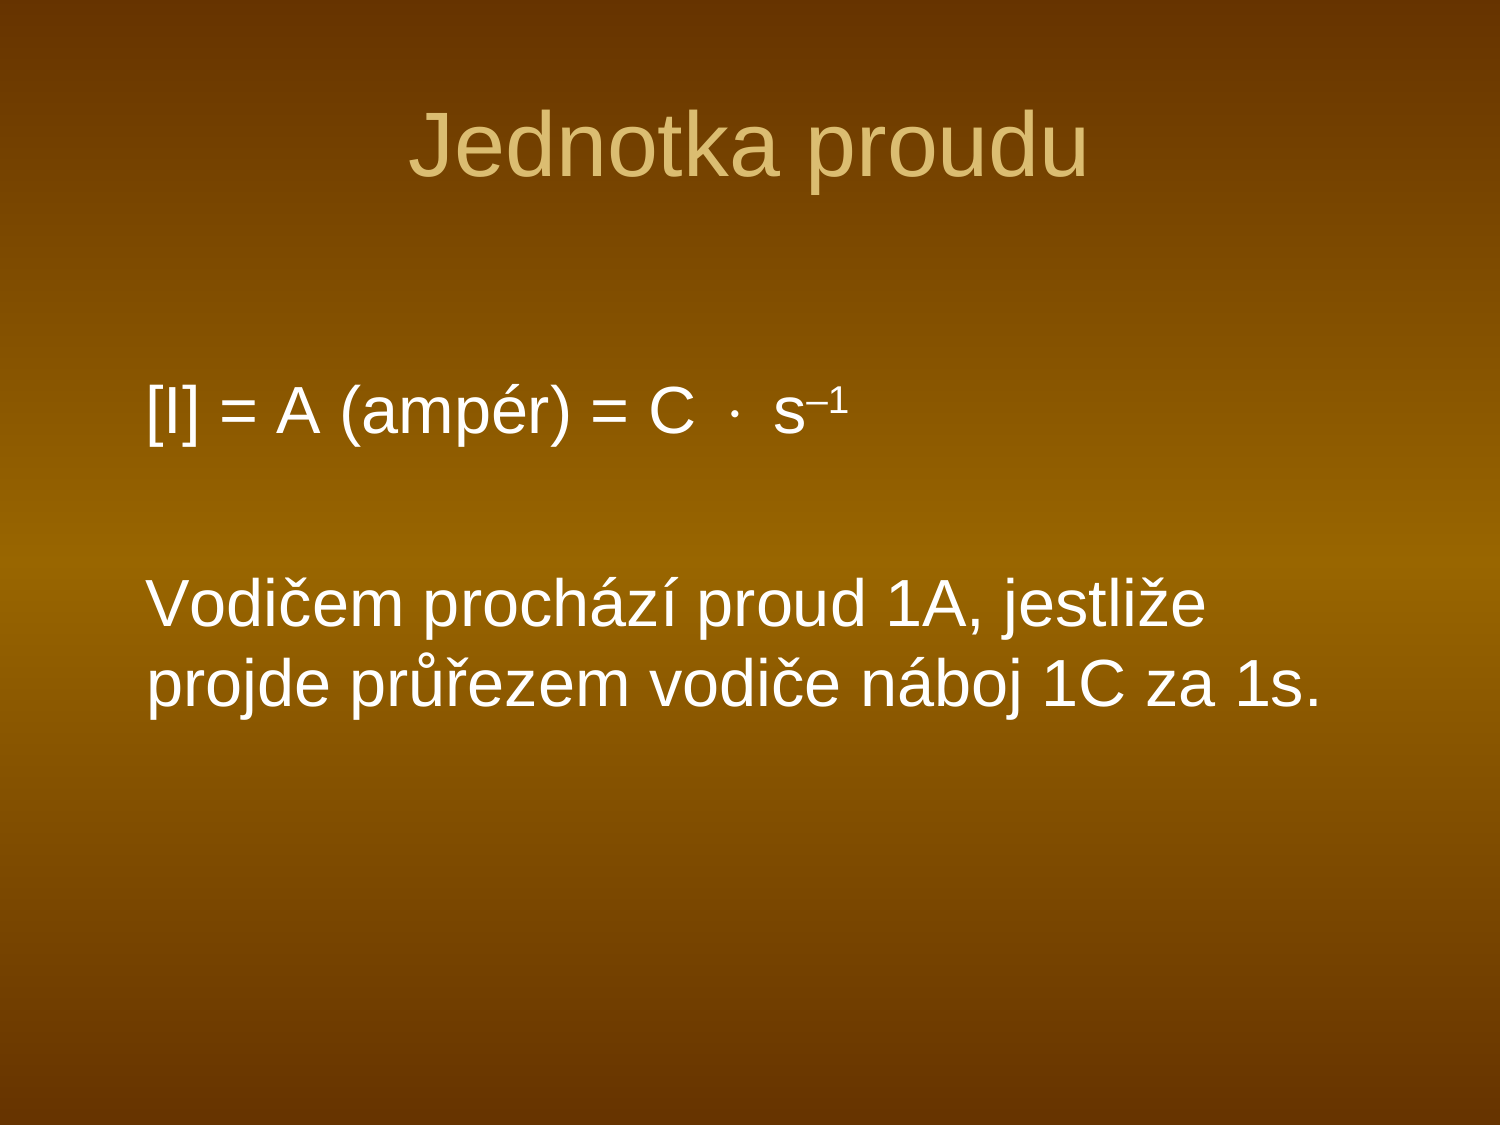

# Jednotka proudu
 [I] = A (ampér) = C  s–1
 Vodičem prochází proud 1A, jestliže projde průřezem vodiče náboj 1C za 1s.